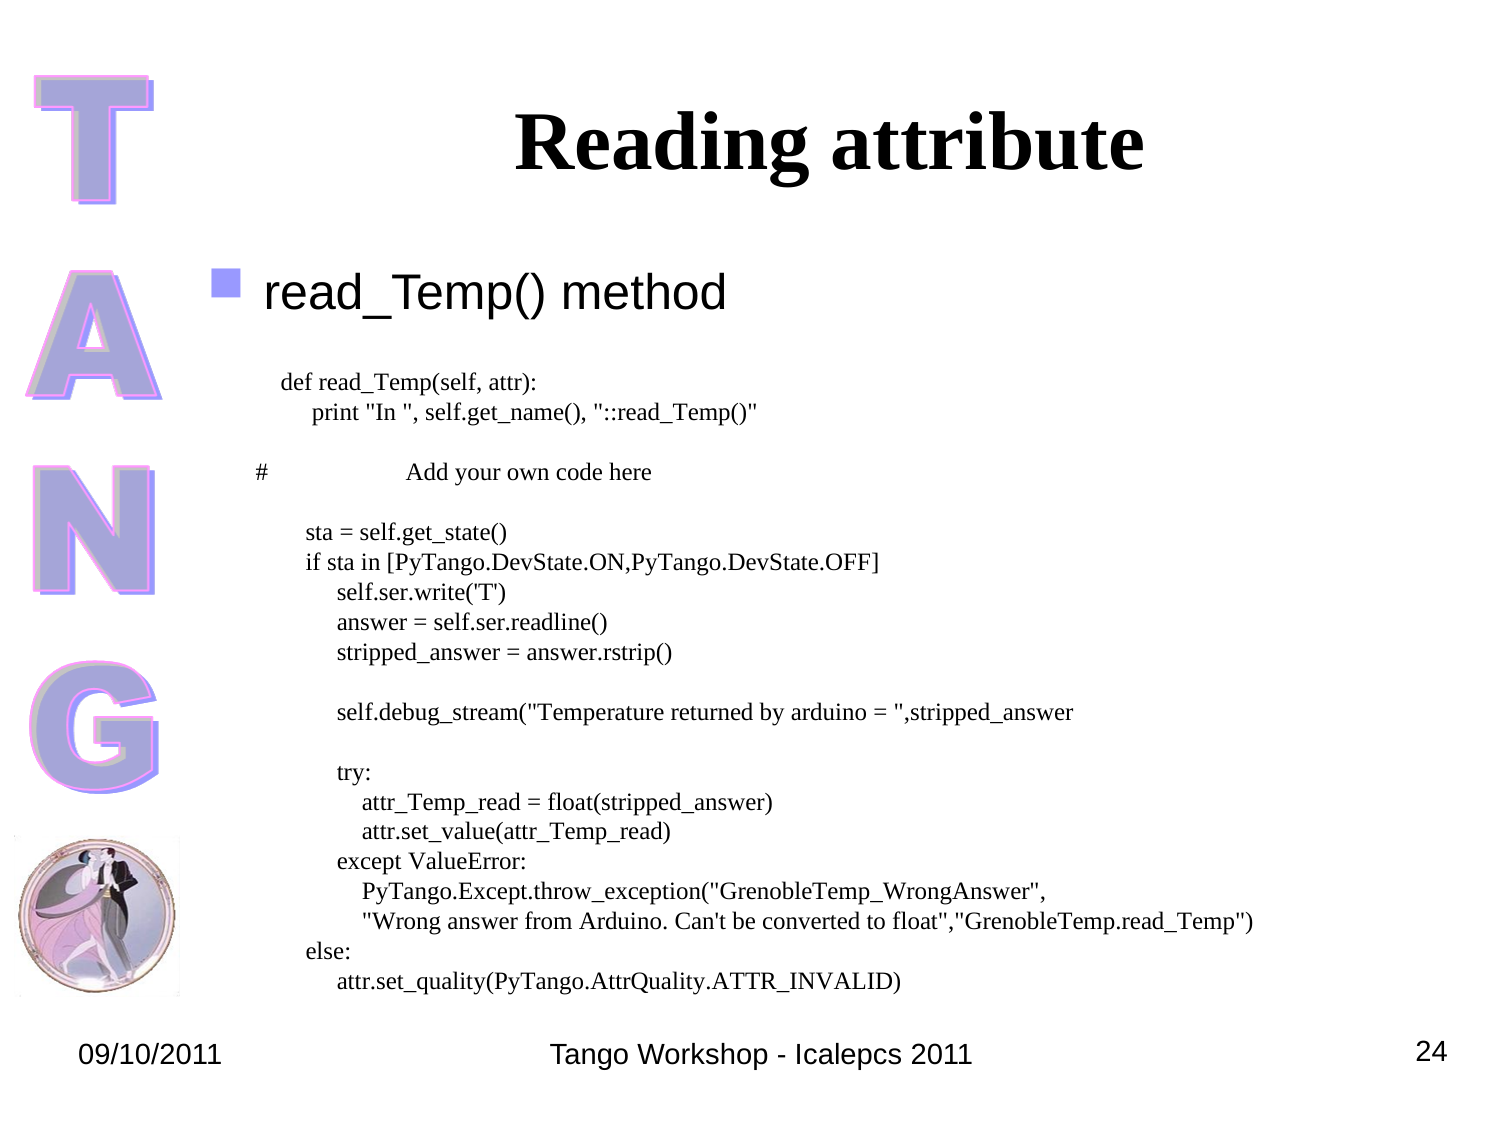

# Reading attribute
read_Temp() method
 def read_Temp(self, attr):
 print "In ", self.get_name(), "::read_Temp()"
#	Add your own code here
 sta = self.get_state()
 if sta in [PyTango.DevState.ON,PyTango.DevState.OFF]
 self.ser.write('T')
 answer = self.ser.readline()
 stripped_answer = answer.rstrip()
 self.debug_stream("Temperature returned by arduino = ",stripped_answer
 try:
 attr_Temp_read = float(stripped_answer)
 attr.set_value(attr_Temp_read)
 except ValueError:
 PyTango.Except.throw_exception("GrenobleTemp_WrongAnswer",
 "Wrong answer from Arduino. Can't be converted to float","GrenobleTemp.read_Temp")
 else:
 attr.set_quality(PyTango.AttrQuality.ATTR_INVALID)
24
09/10/2011
Tango workshop - Icalepcs 2011